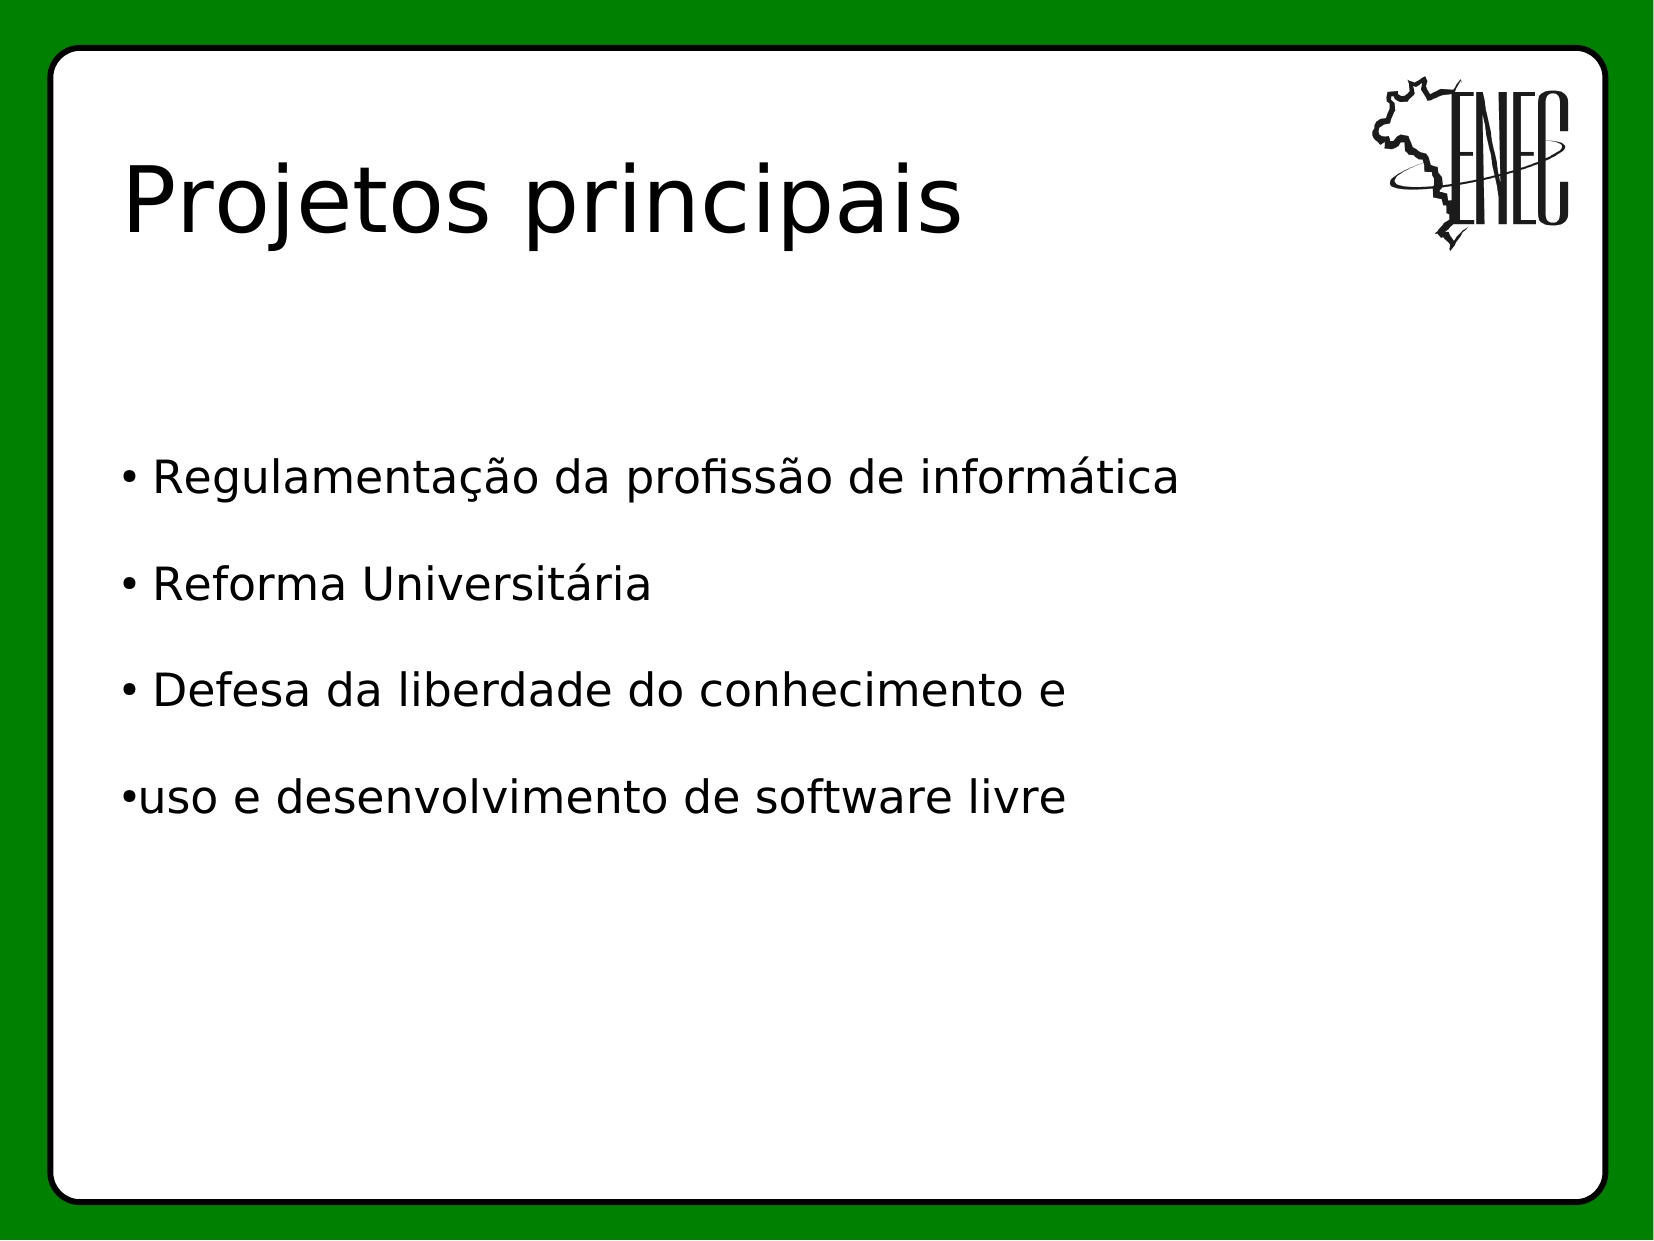

# Projetos principais
 Regulamentação da profissão de informática
 Reforma Universitária
 Defesa da liberdade do conhecimento e
uso e desenvolvimento de software livre